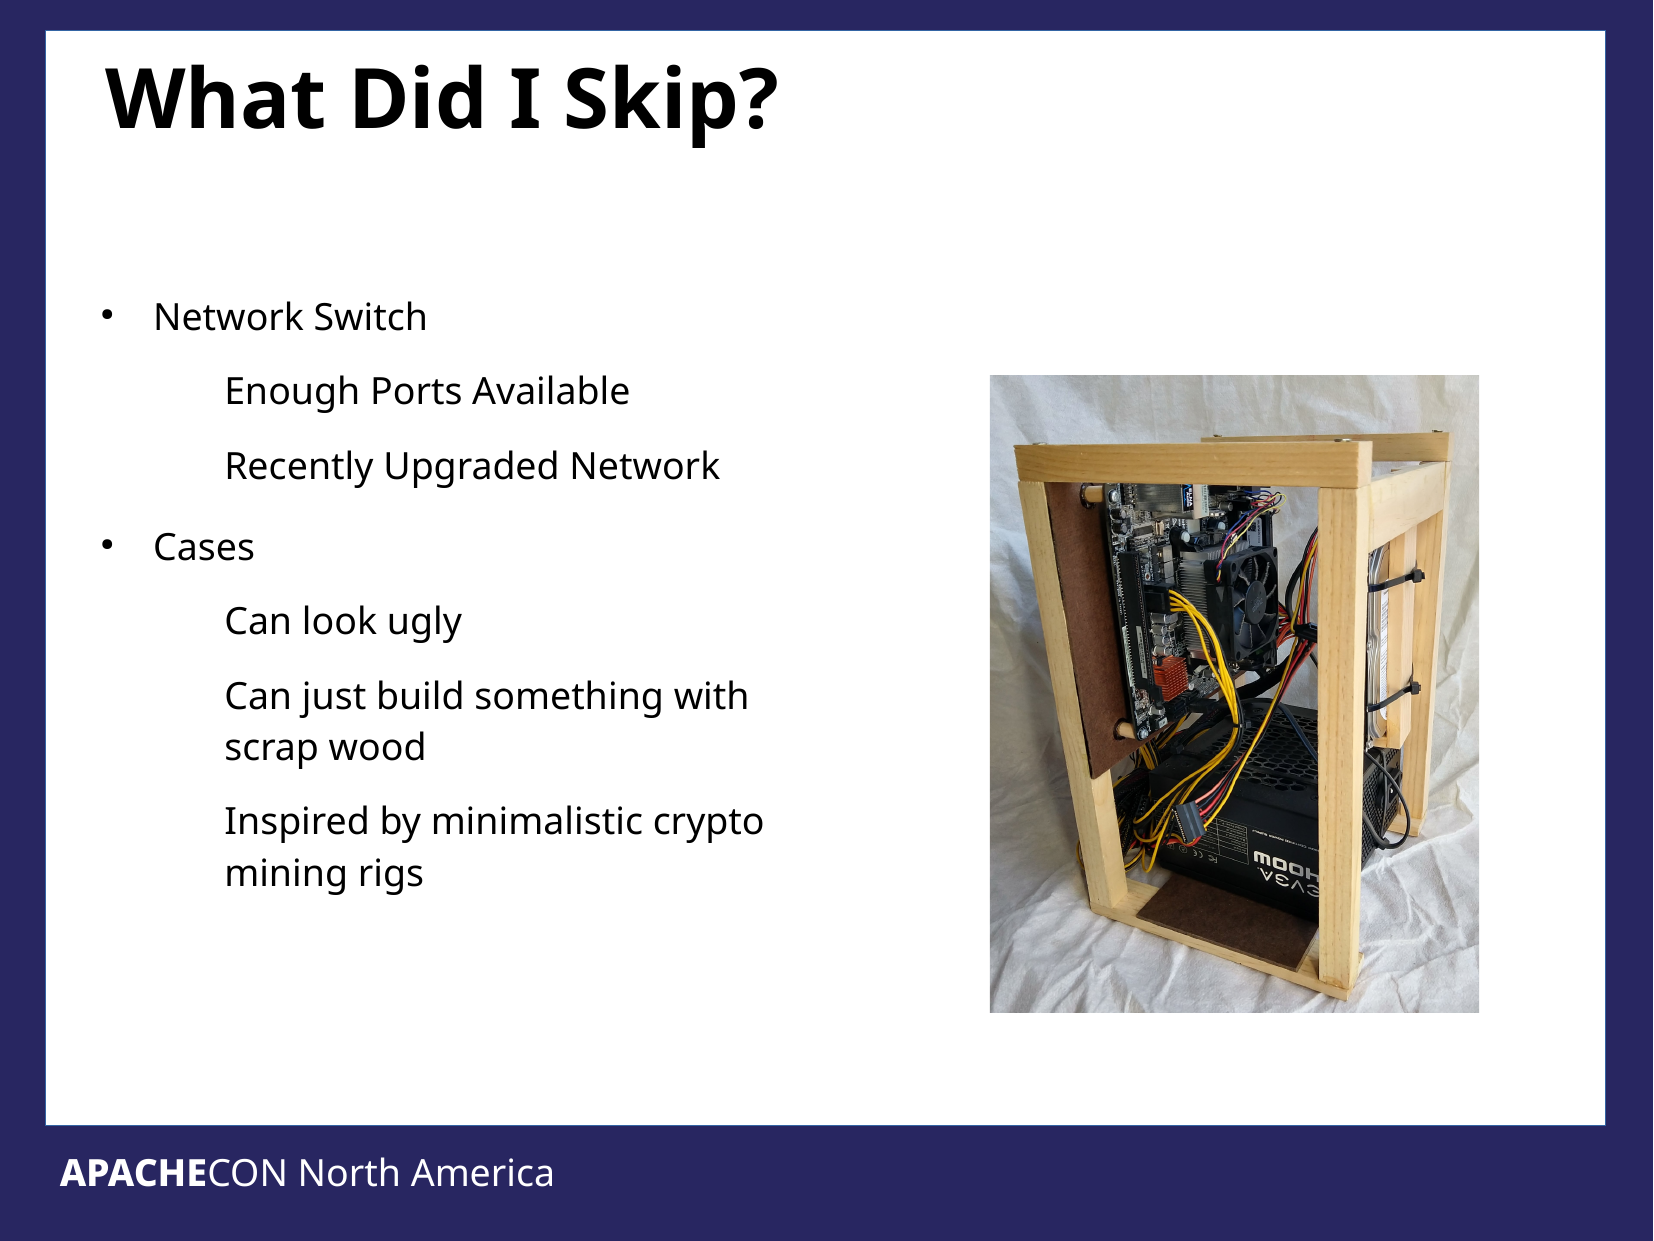

# What Did I Skip?
Network Switch
Enough Ports Available
Recently Upgraded Network
Cases
Can look ugly
Can just build something with scrap wood
Inspired by minimalistic crypto mining rigs